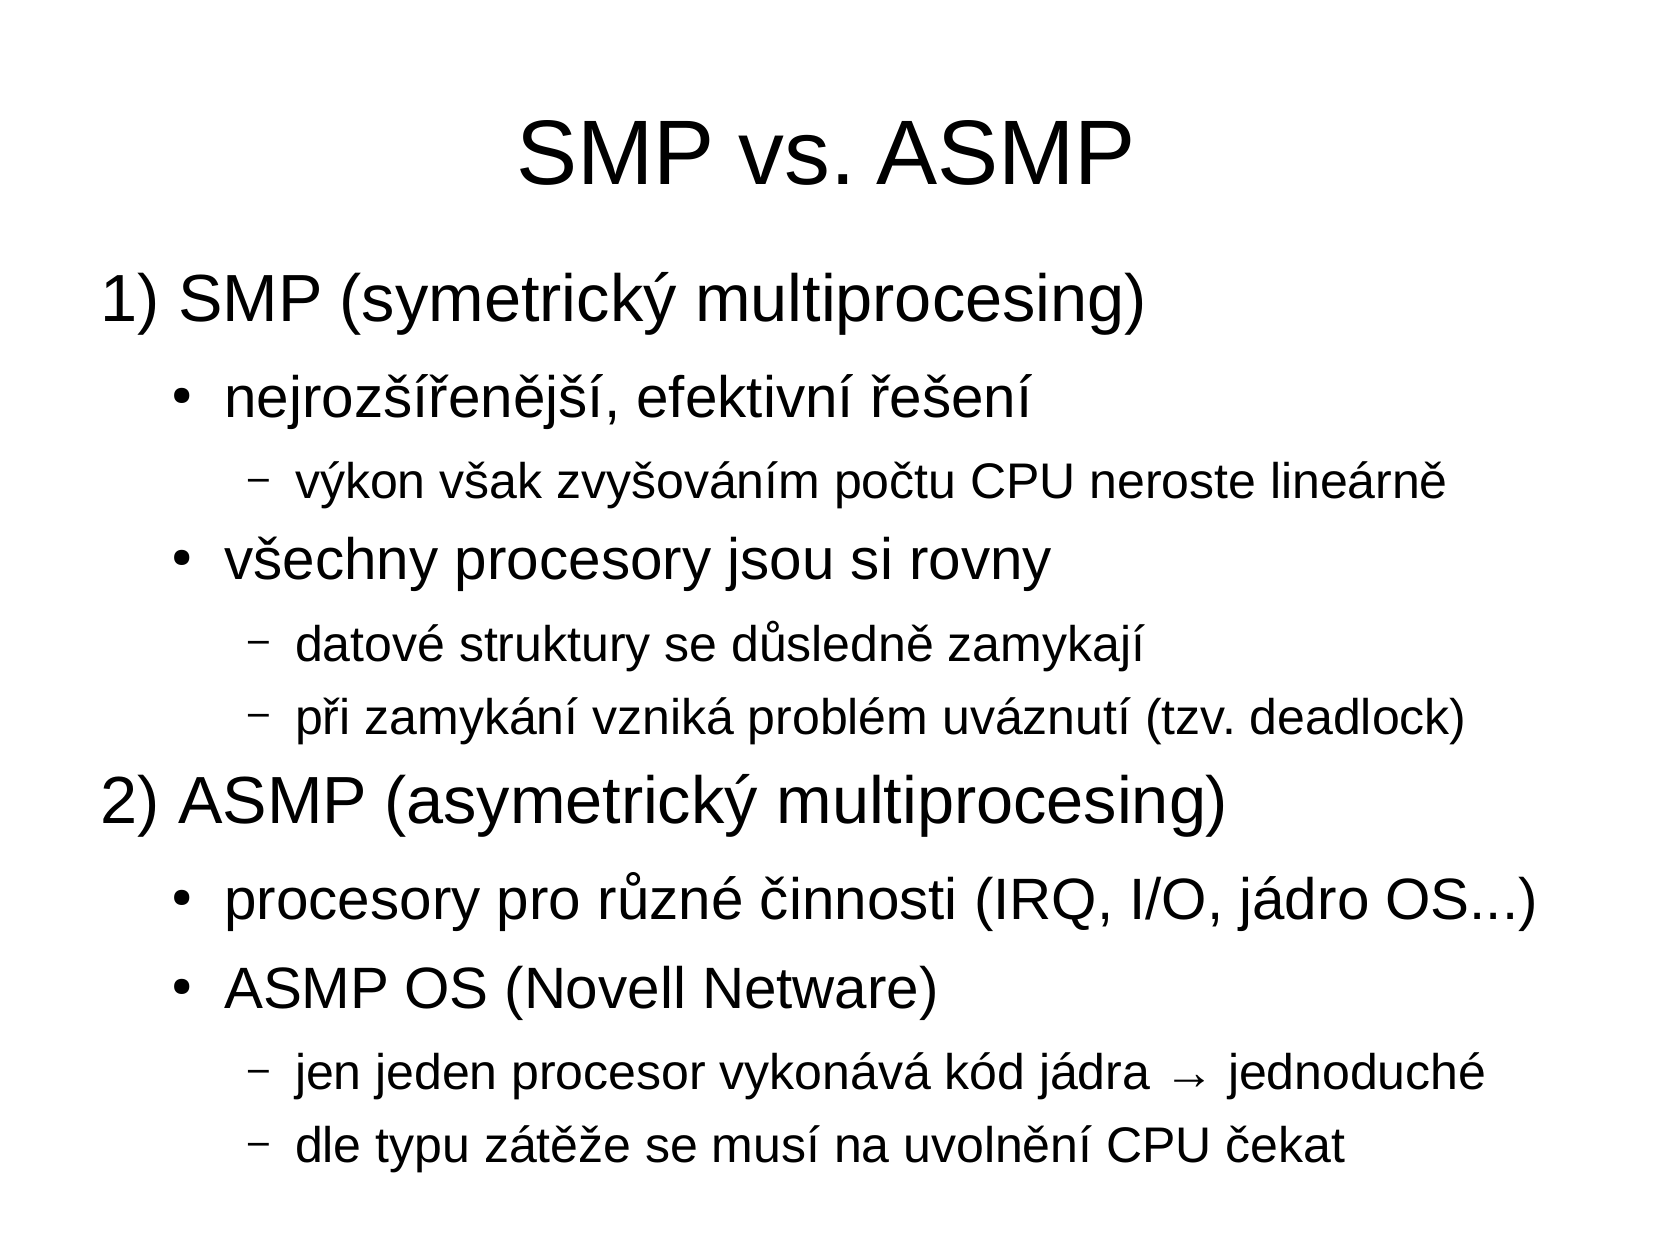

# SMP vs. ASMP
 SMP (symetrický multiprocesing)
nejrozšířenější, efektivní řešení
výkon však zvyšováním počtu CPU neroste lineárně
všechny procesory jsou si rovny
datové struktury se důsledně zamykají
při zamykání vzniká problém uváznutí (tzv. deadlock)
 ASMP (asymetrický multiprocesing)
procesory pro různé činnosti (IRQ, I/O, jádro OS...)
ASMP OS (Novell Netware)
jen jeden procesor vykonává kód jádra → jednoduché
dle typu zátěže se musí na uvolnění CPU čekat